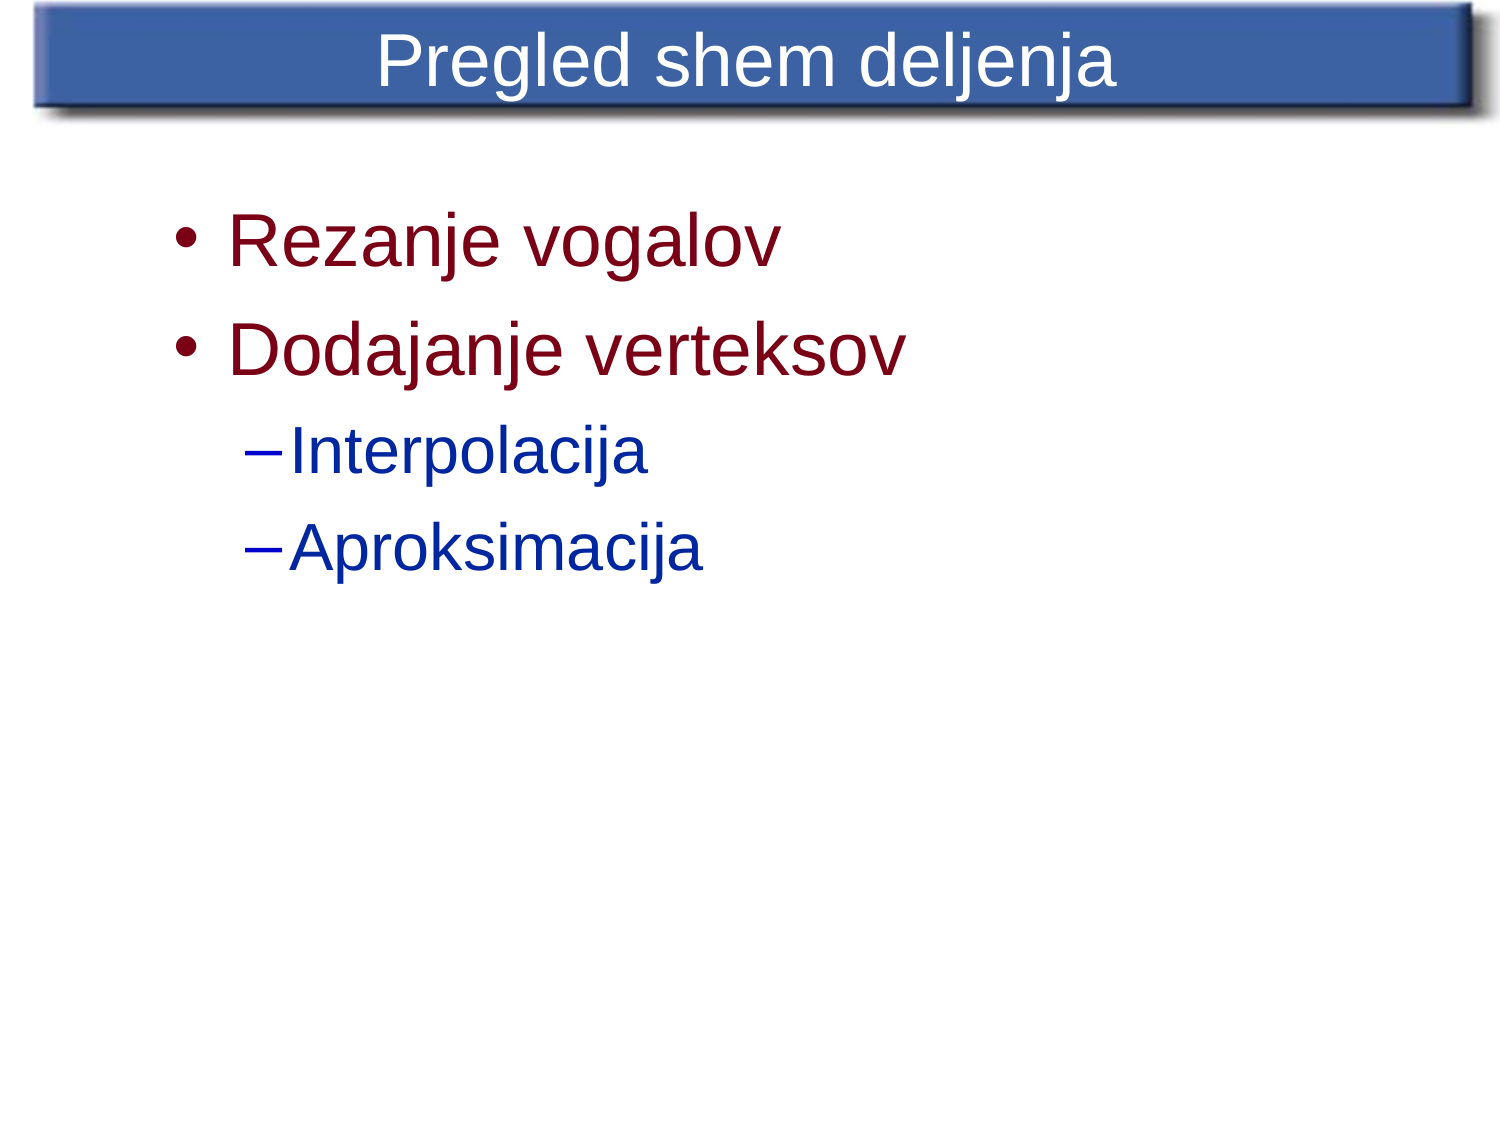

# Pregled shem deljenja
Rezanje vogalov
Dodajanje verteksov
Interpolacija
Aproksimacija